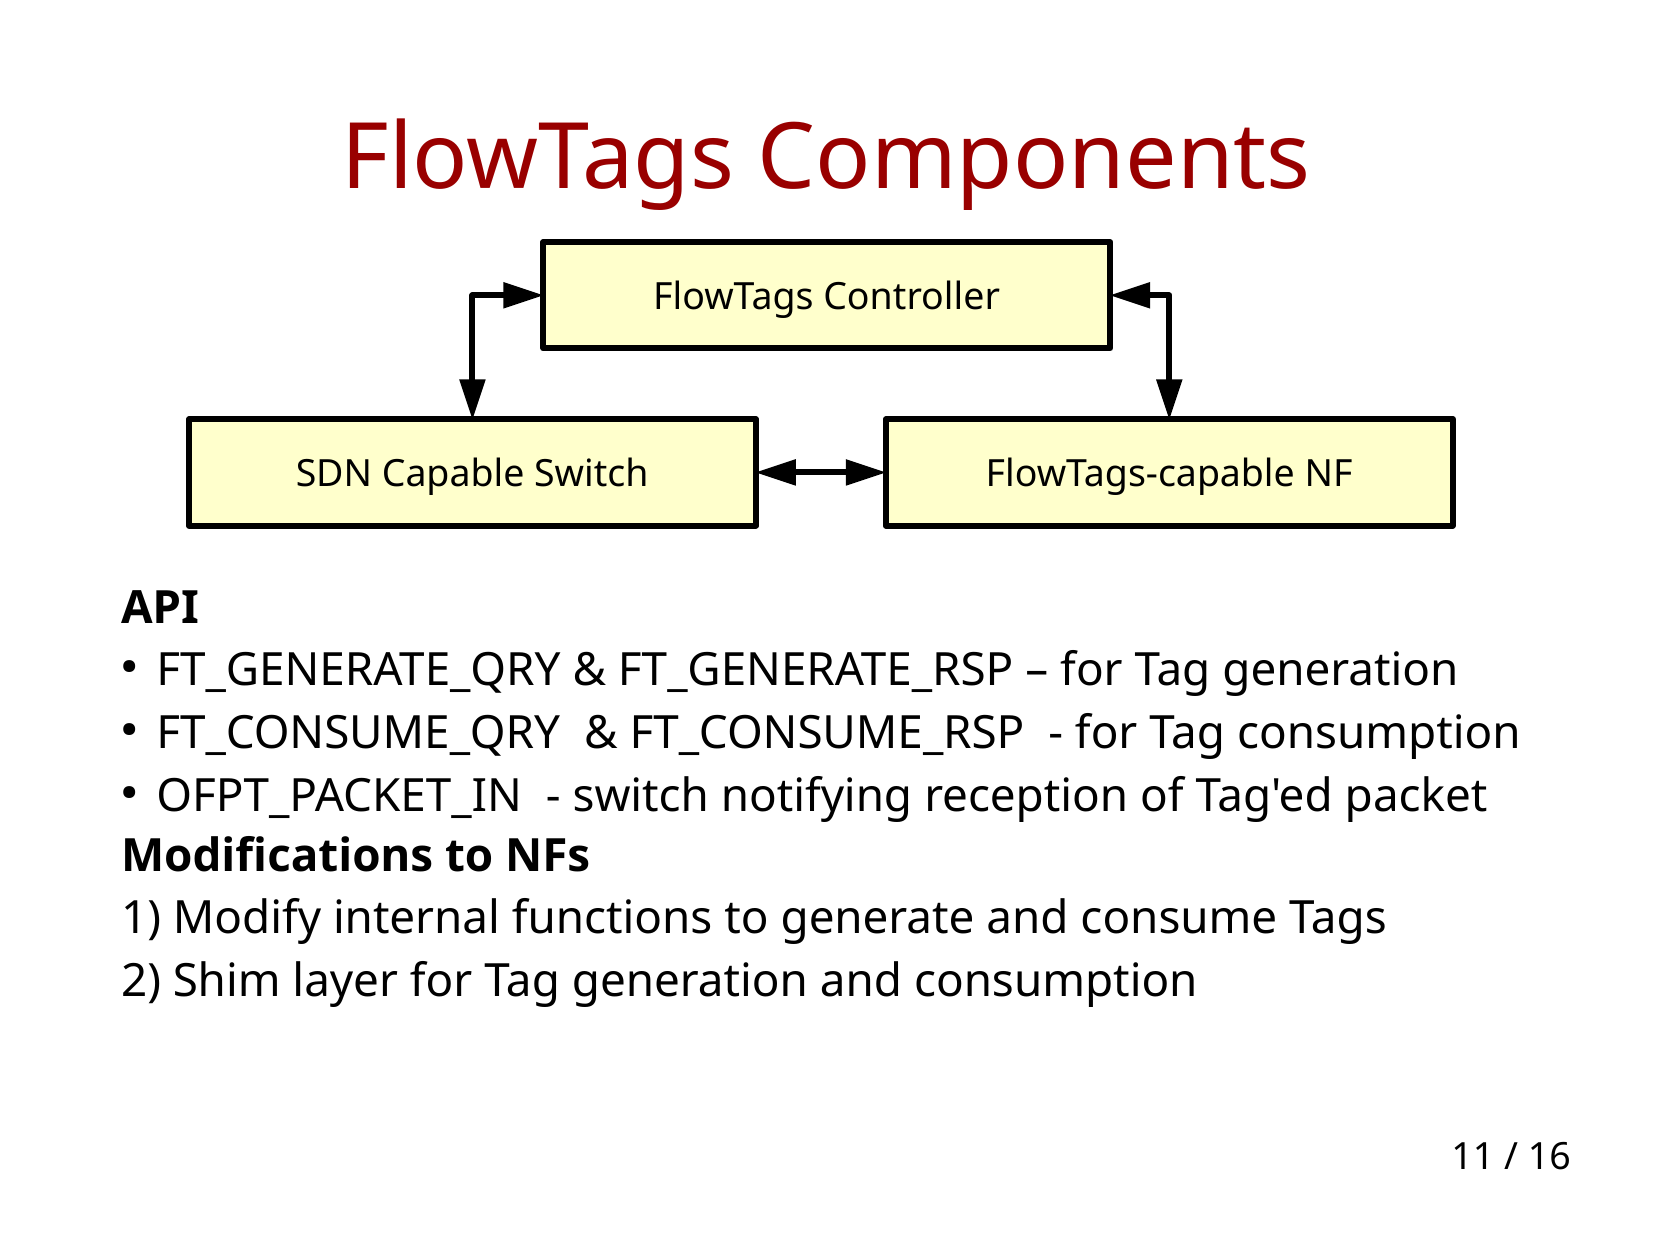

# FlowTags Components
FlowTags Controller
SDN Capable Switch
FlowTags-capable NF
API
FT_GENERATE_QRY & FT_GENERATE_RSP – for Tag generation
FT_CONSUME_QRY & FT_CONSUME_RSP - for Tag consumption
OFPT_PACKET_IN - switch notifying reception of Tag'ed packet
Modifications to NFs
 Modify internal functions to generate and consume Tags
 Shim layer for Tag generation and consumption
11